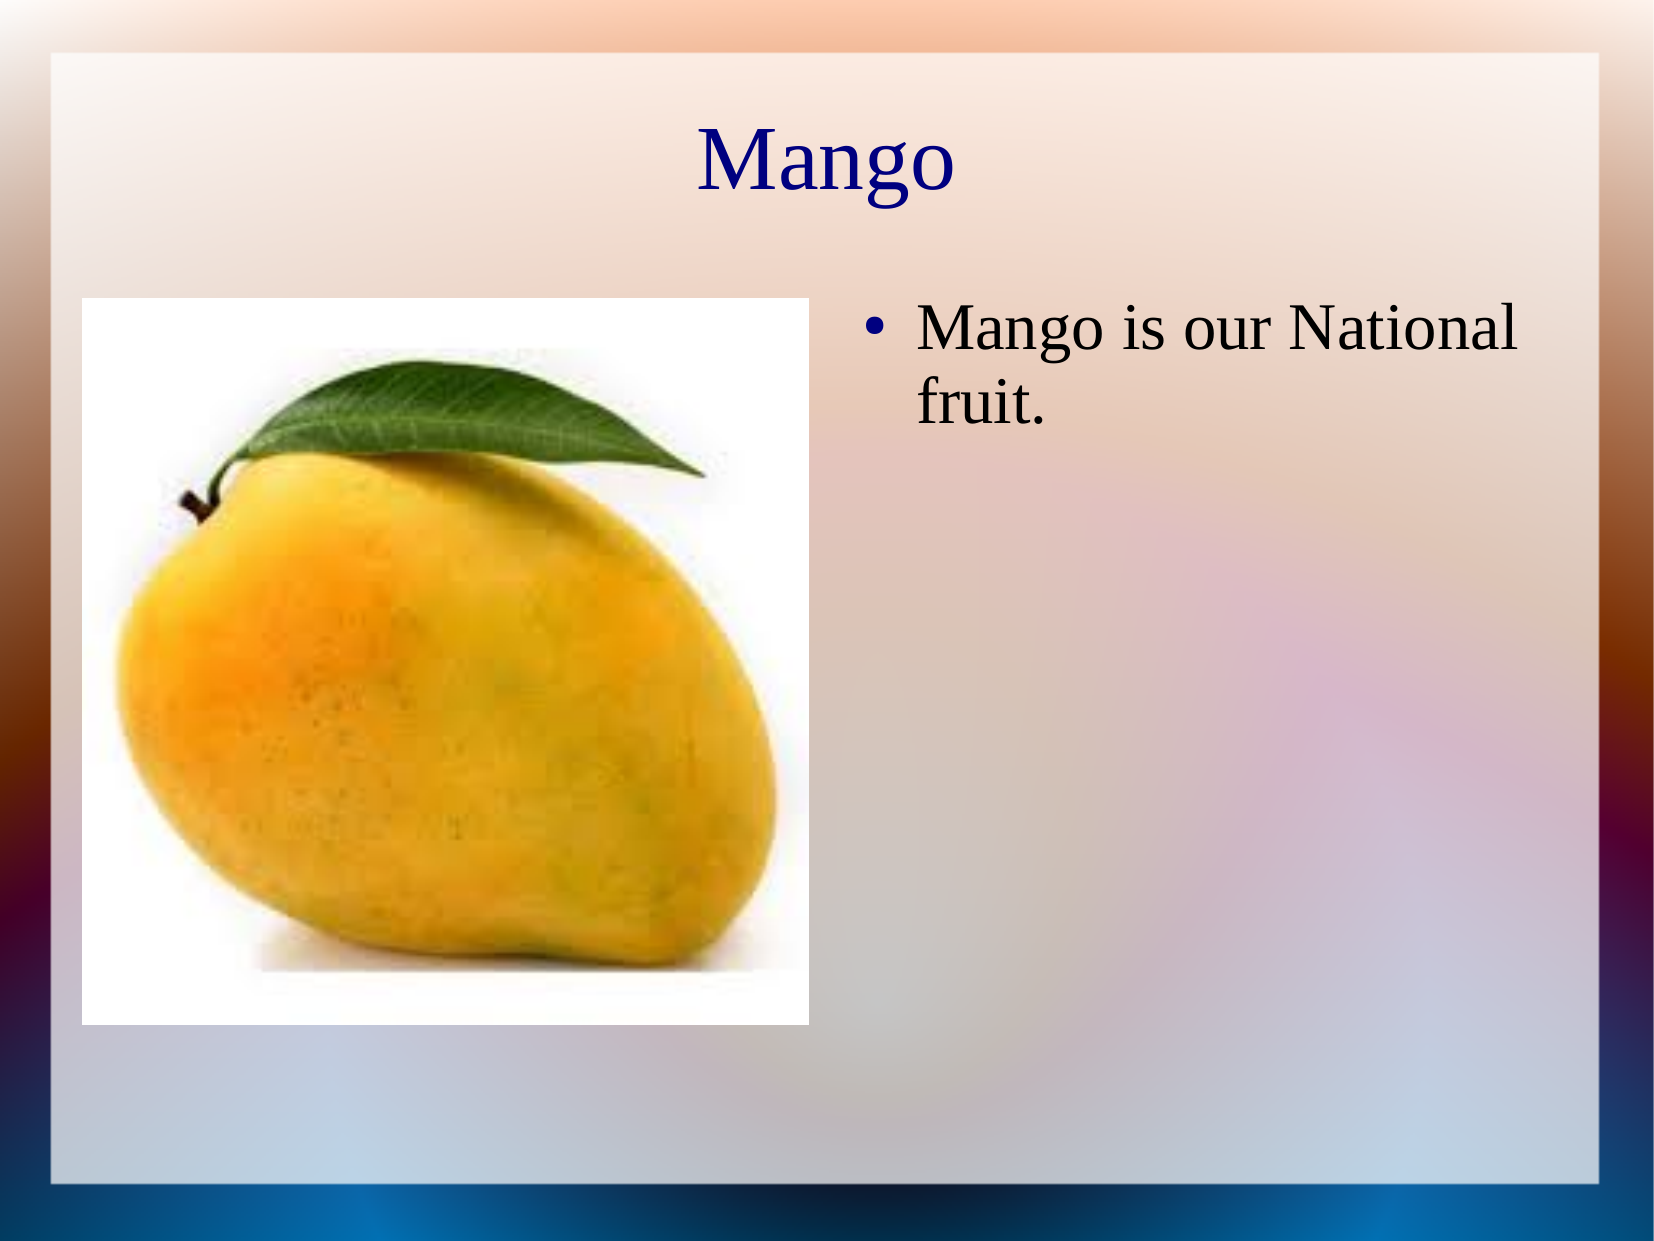

# Mango
Mango is our National fruit.